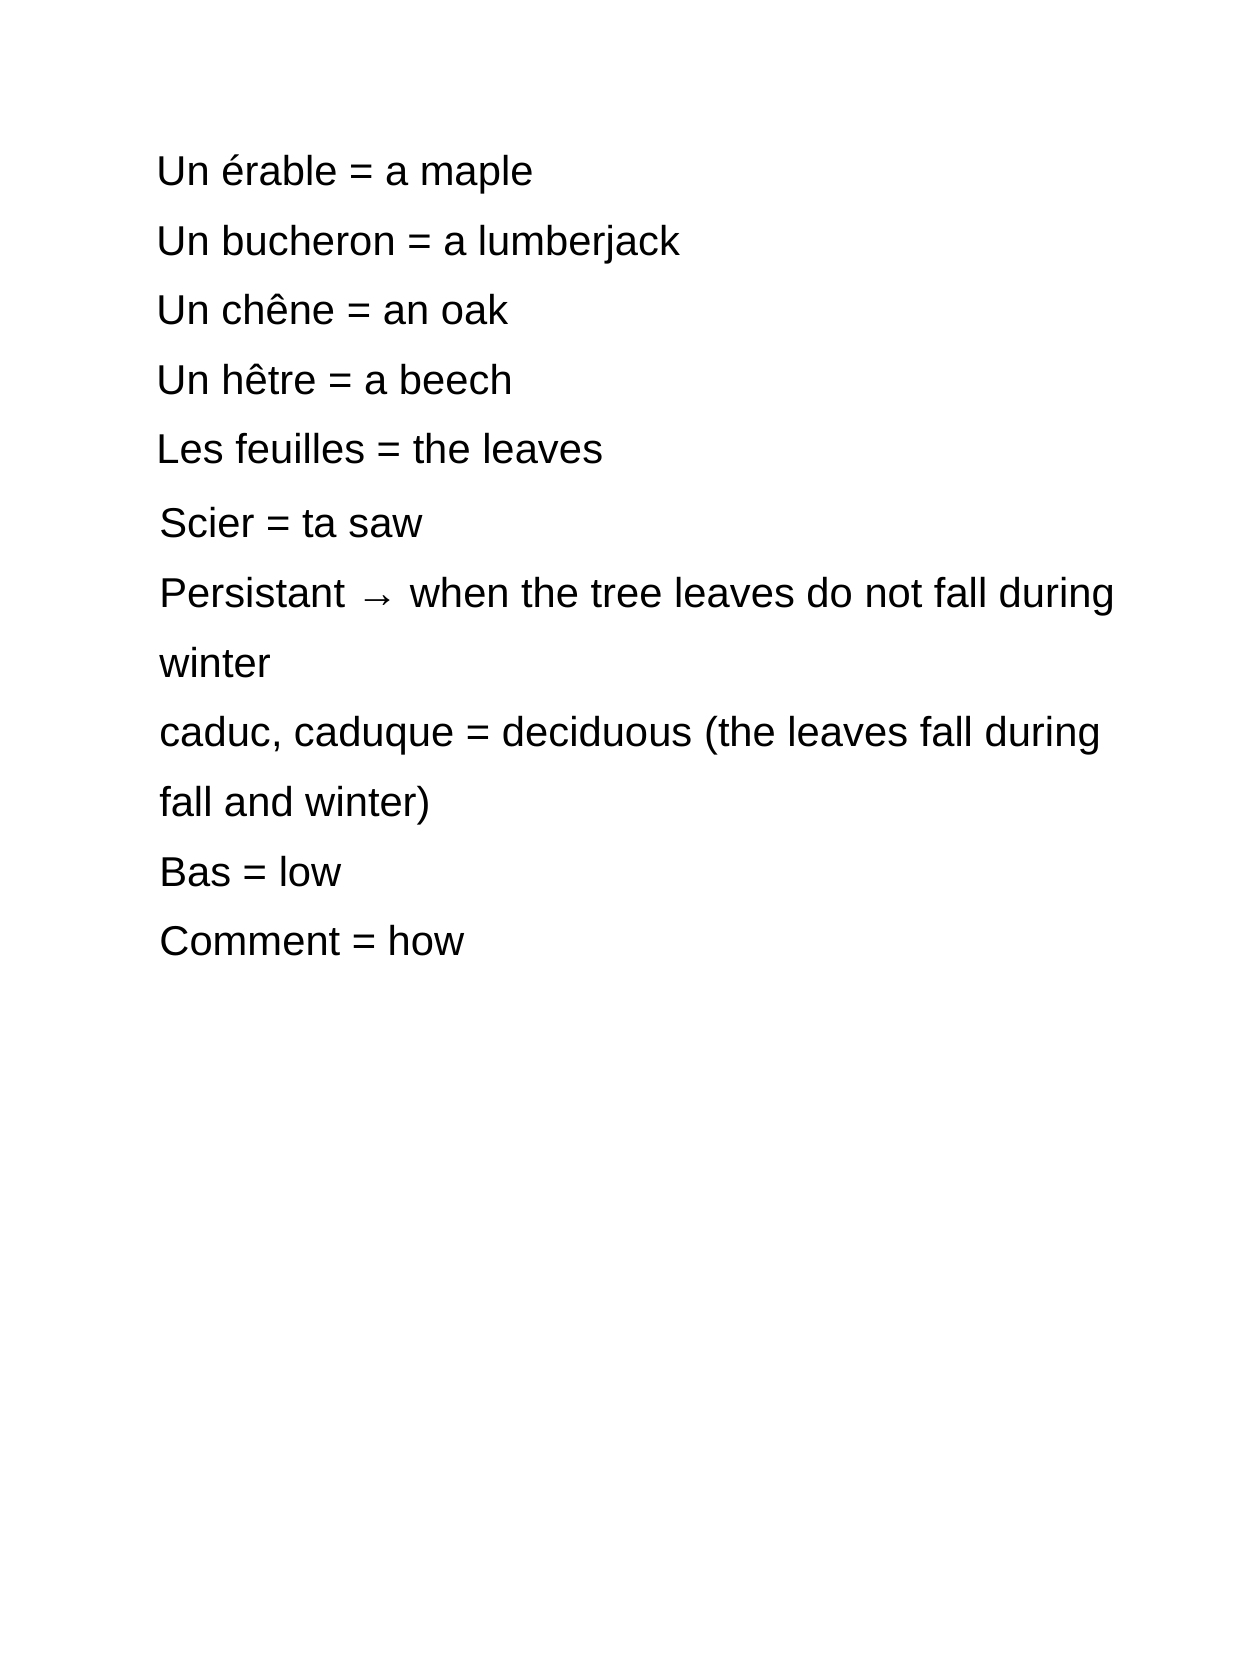

Un érable = a maple
Un bucheron = a lumberjack
Un chêne = an oak
Un hêtre = a beech
Les feuilles = the leaves
Scier = ta saw
Persistant → when the tree leaves do not fall during winter
caduc, caduque = deciduous (the leaves fall during fall and winter)
Bas = low
Comment = how